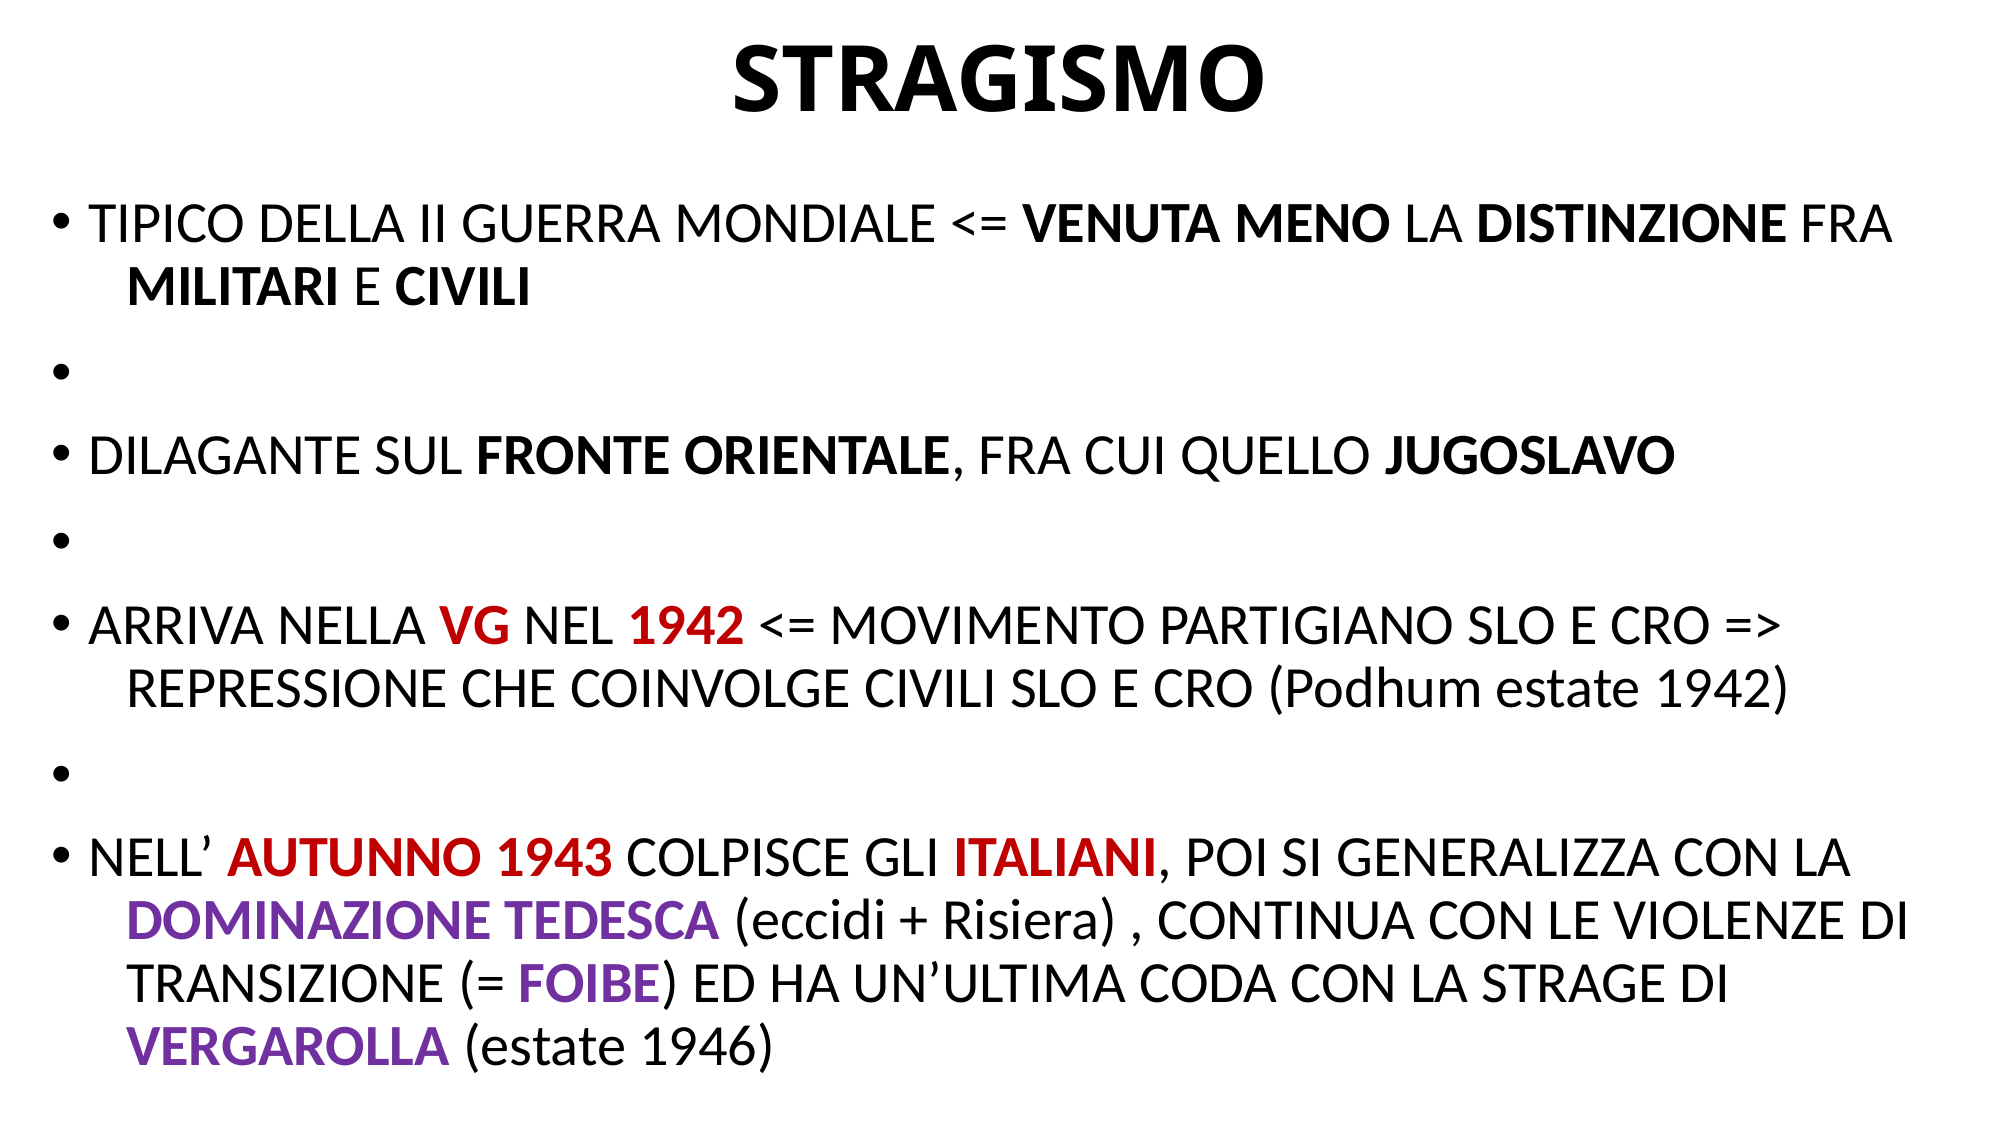

# STRAGISMO
TIPICO DELLA II GUERRA MONDIALE <= VENUTA MENO LA DISTINZIONE FRA MILITARI E CIVILI
DILAGANTE SUL FRONTE ORIENTALE, FRA CUI QUELLO JUGOSLAVO
ARRIVA NELLA VG NEL 1942 <= MOVIMENTO PARTIGIANO SLO E CRO => REPRESSIONE CHE COINVOLGE CIVILI SLO E CRO (Podhum estate 1942)
NELL’ AUTUNNO 1943 COLPISCE GLI ITALIANI, POI SI GENERALIZZA CON LA DOMINAZIONE TEDESCA (eccidi + Risiera) , CONTINUA CON LE VIOLENZE DI TRANSIZIONE (= FOIBE) ED HA UN’ULTIMA CODA CON LA STRAGE DI VERGAROLLA (estate 1946)